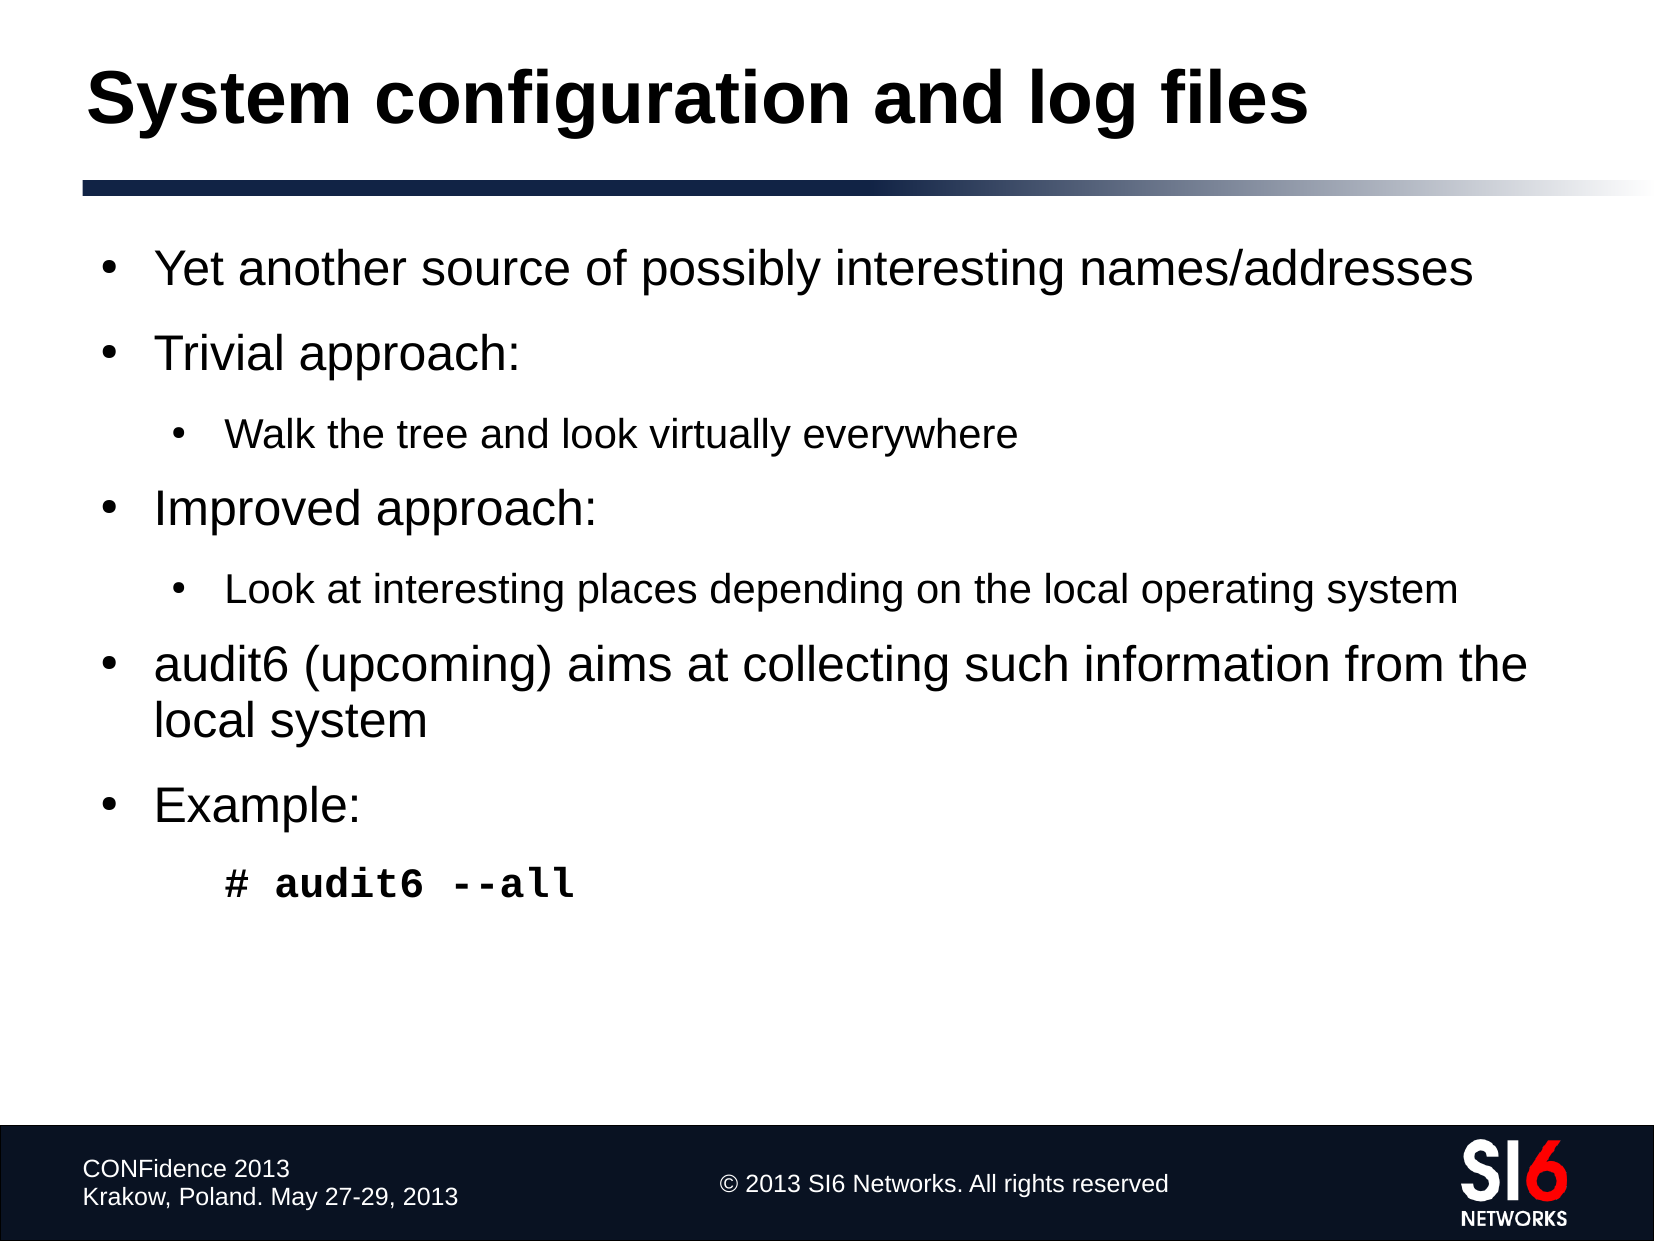

# System configuration and log files
Yet another source of possibly interesting names/addresses
Trivial approach:
Walk the tree and look virtually everywhere
Improved approach:
Look at interesting places depending on the local operating system
audit6 (upcoming) aims at collecting such information from the local system
Example:
# audit6 --all